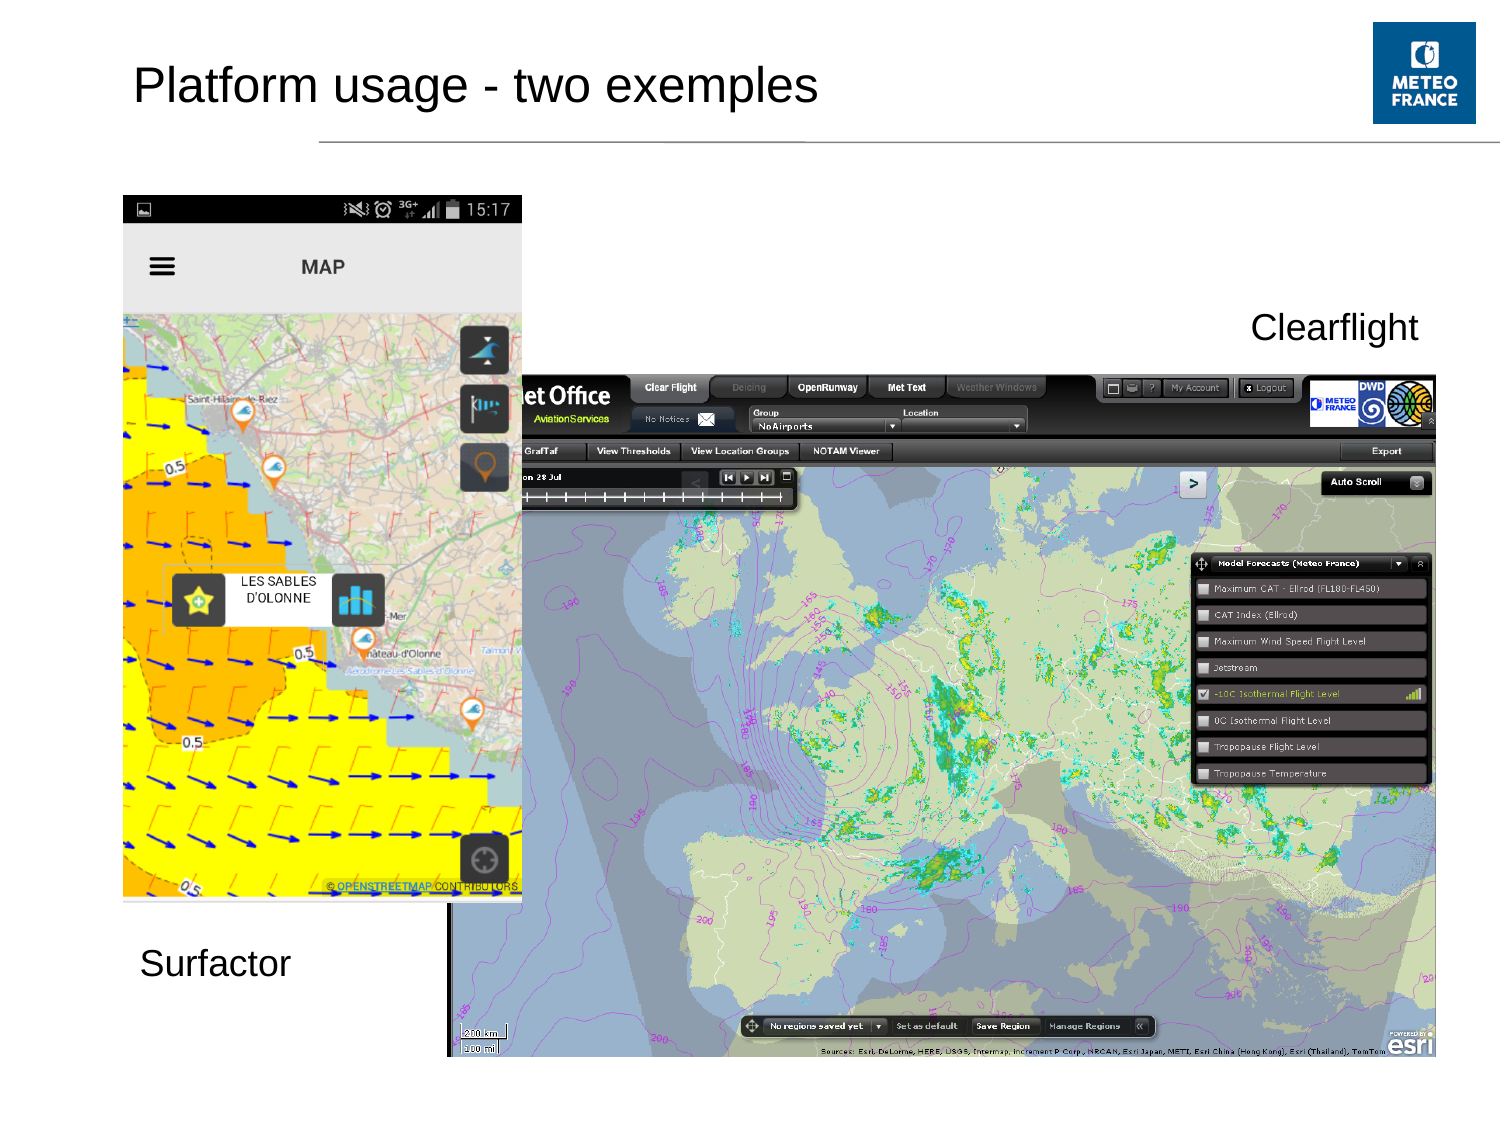

# Platform usage - two exemples
Clearflight
Surfactor